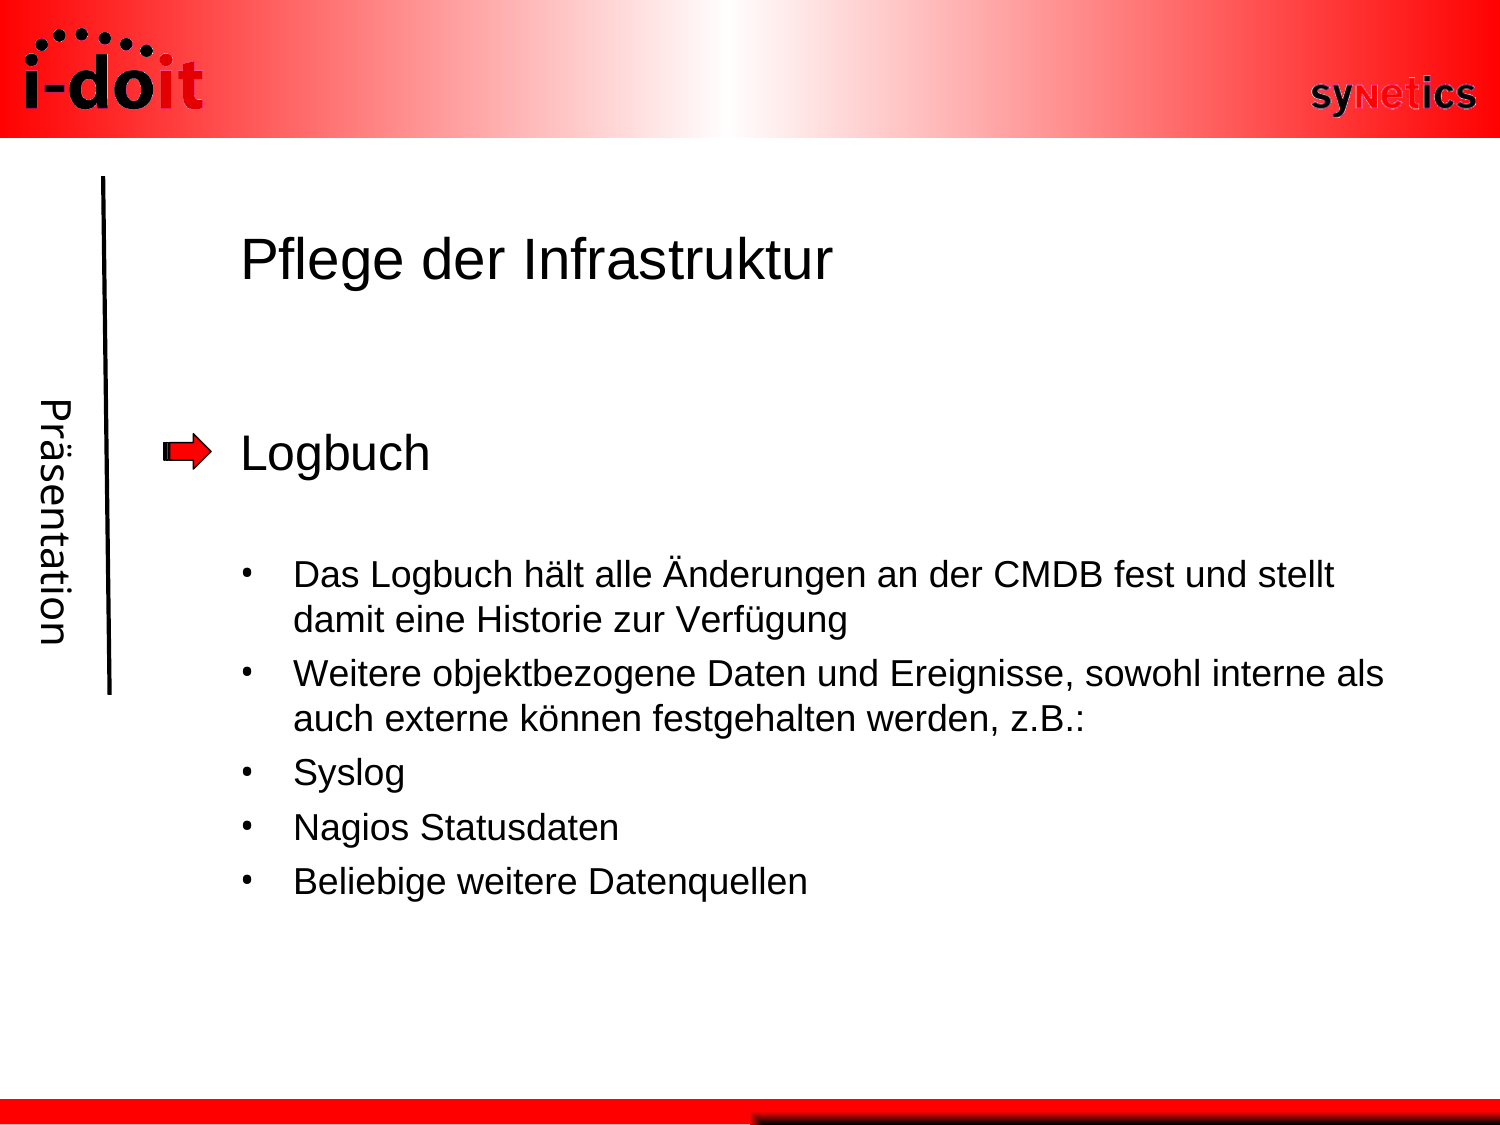

Pflege der Infrastruktur
Logbuch
Das Logbuch hält alle Änderungen an der CMDB fest und stellt damit eine Historie zur Verfügung
Weitere objektbezogene Daten und Ereignisse, sowohl interne als auch externe können festgehalten werden, z.B.:
Syslog
Nagios Statusdaten
Beliebige weitere Datenquellen